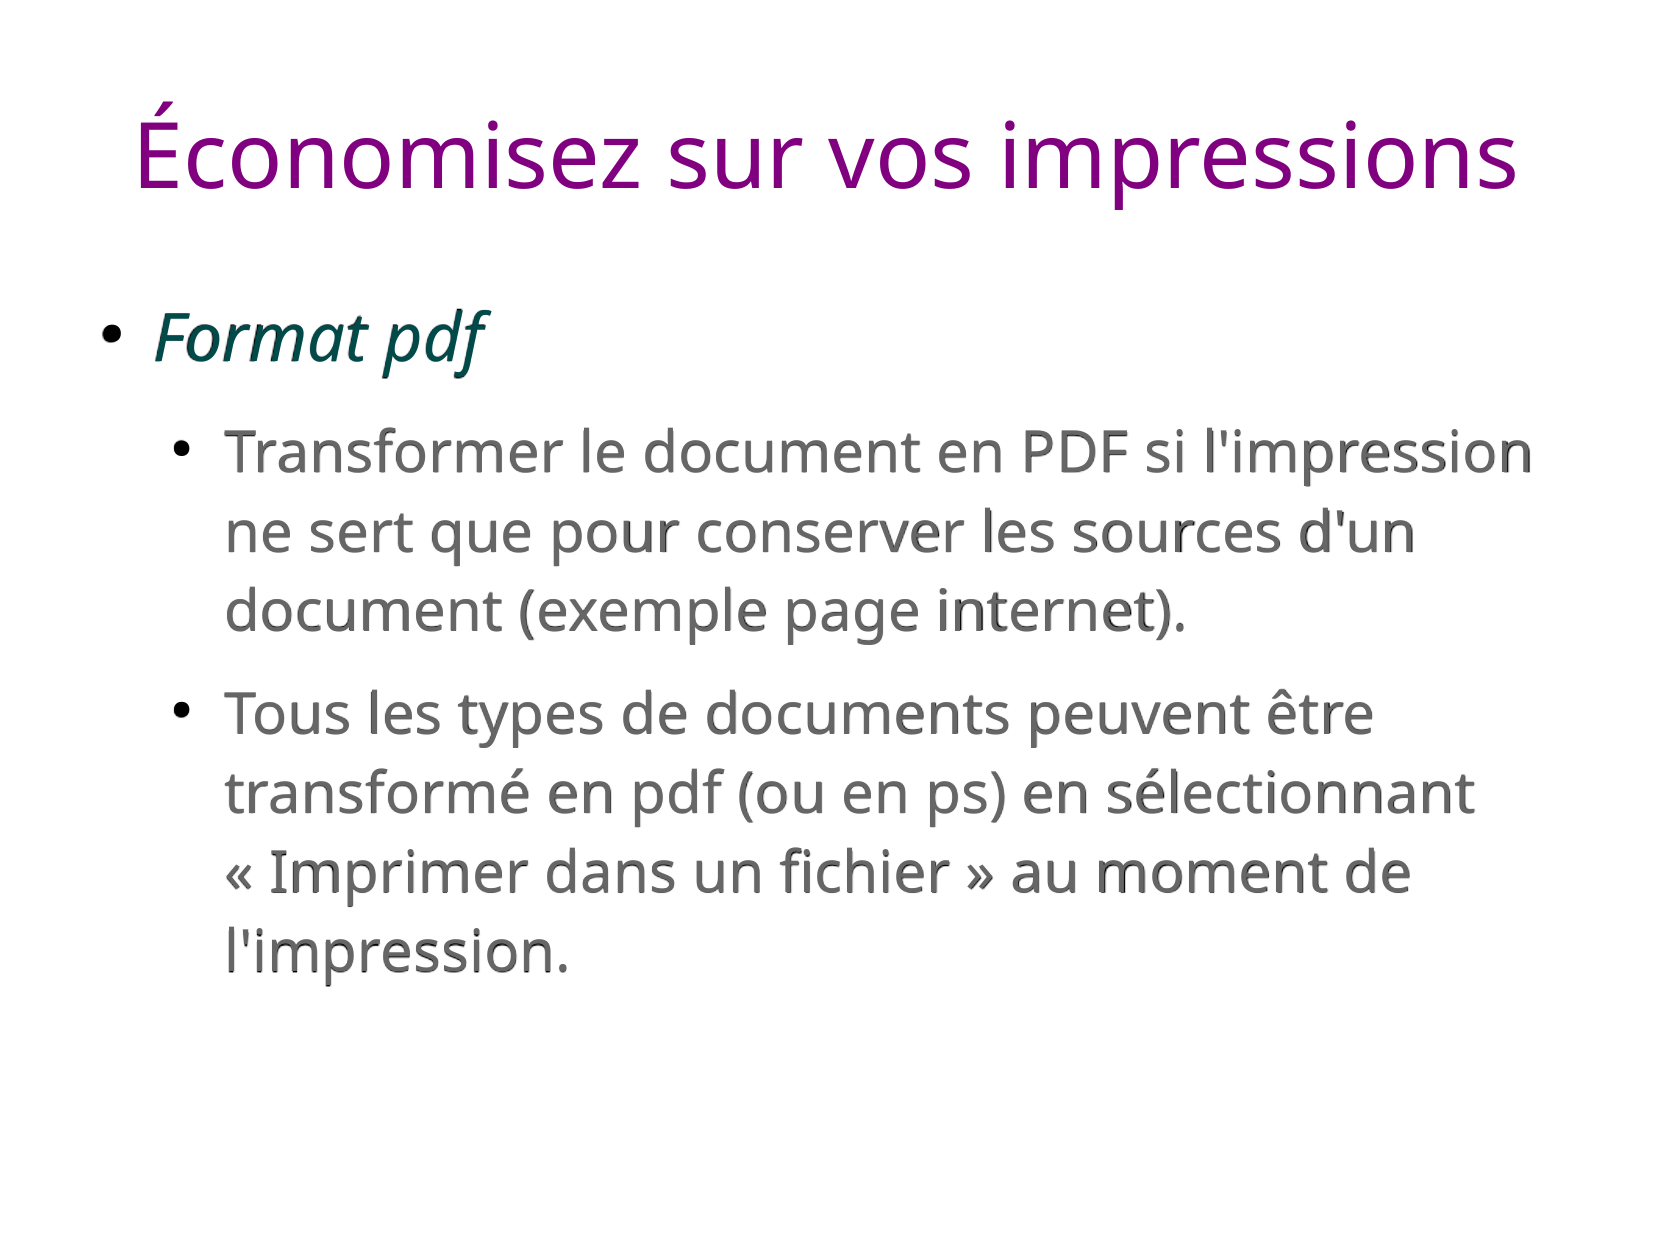

# Économisez sur vos impressions
Format pdf
Transformer le document en PDF si l'impression ne sert que pour conserver les sources d'un document (exemple page internet).
Tous les types de documents peuvent être transformé en pdf (ou en ps) en sélectionnant « Imprimer dans un fichier » au moment de l'impression.